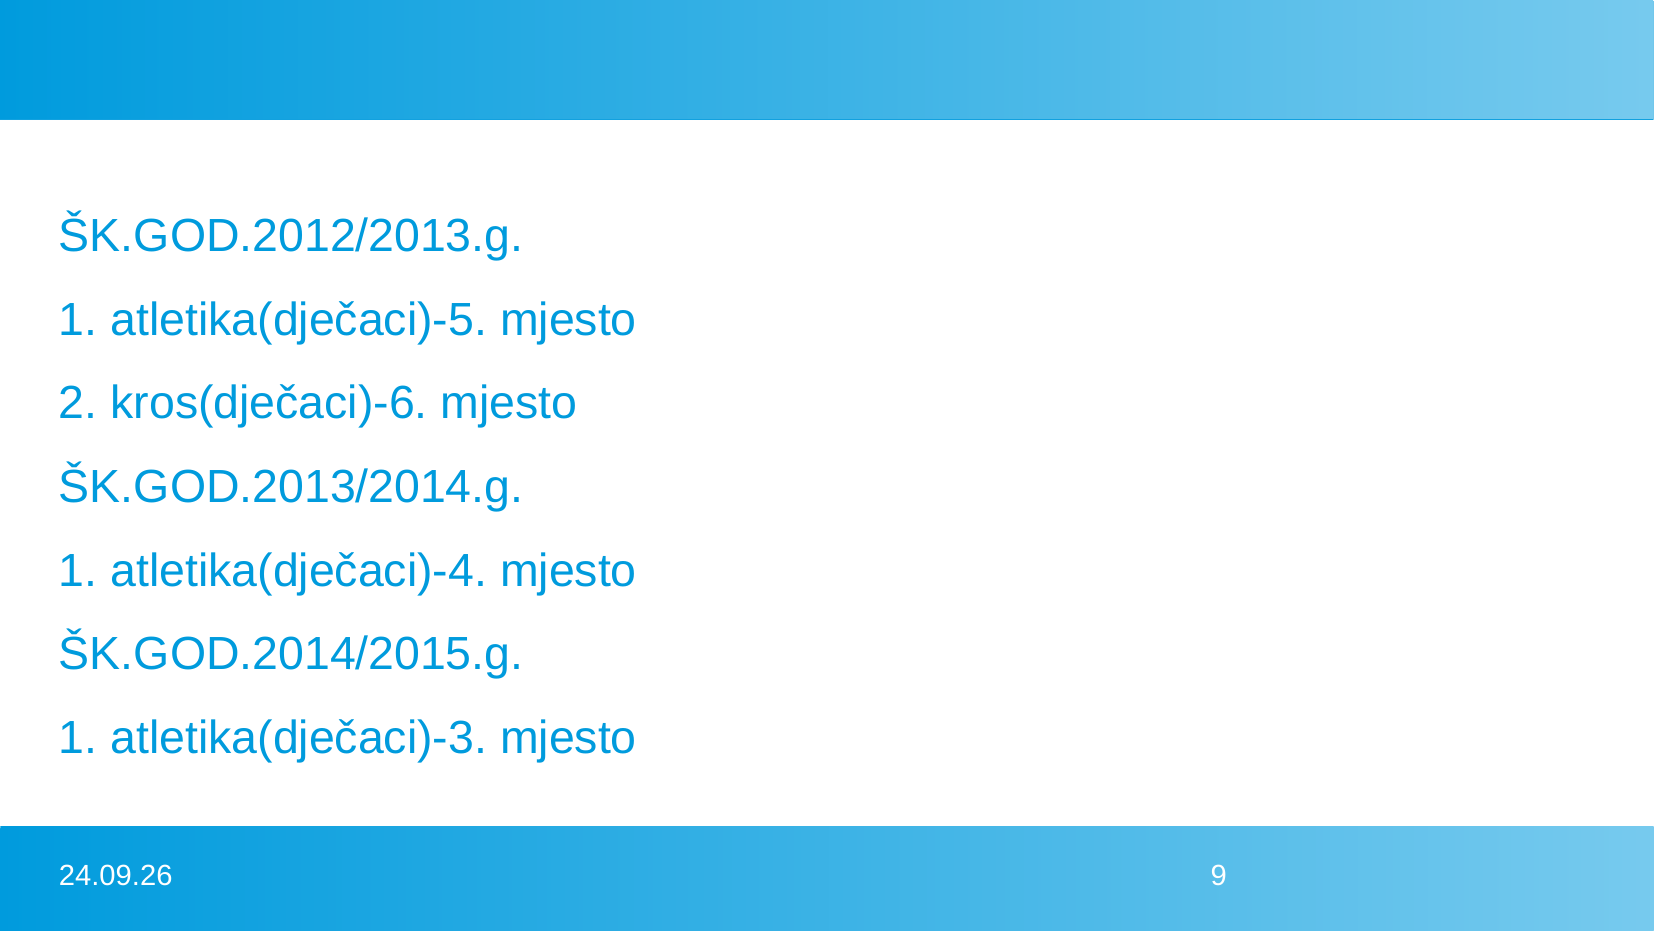

#
ŠK.GOD.2012/2013.g.
1. atletika(dječaci)-5. mjesto
2. kros(dječaci)-6. mjesto
ŠK.GOD.2013/2014.g.
1. atletika(dječaci)-4. mjesto
ŠK.GOD.2014/2015.g.
1. atletika(dječaci)-3. mjesto